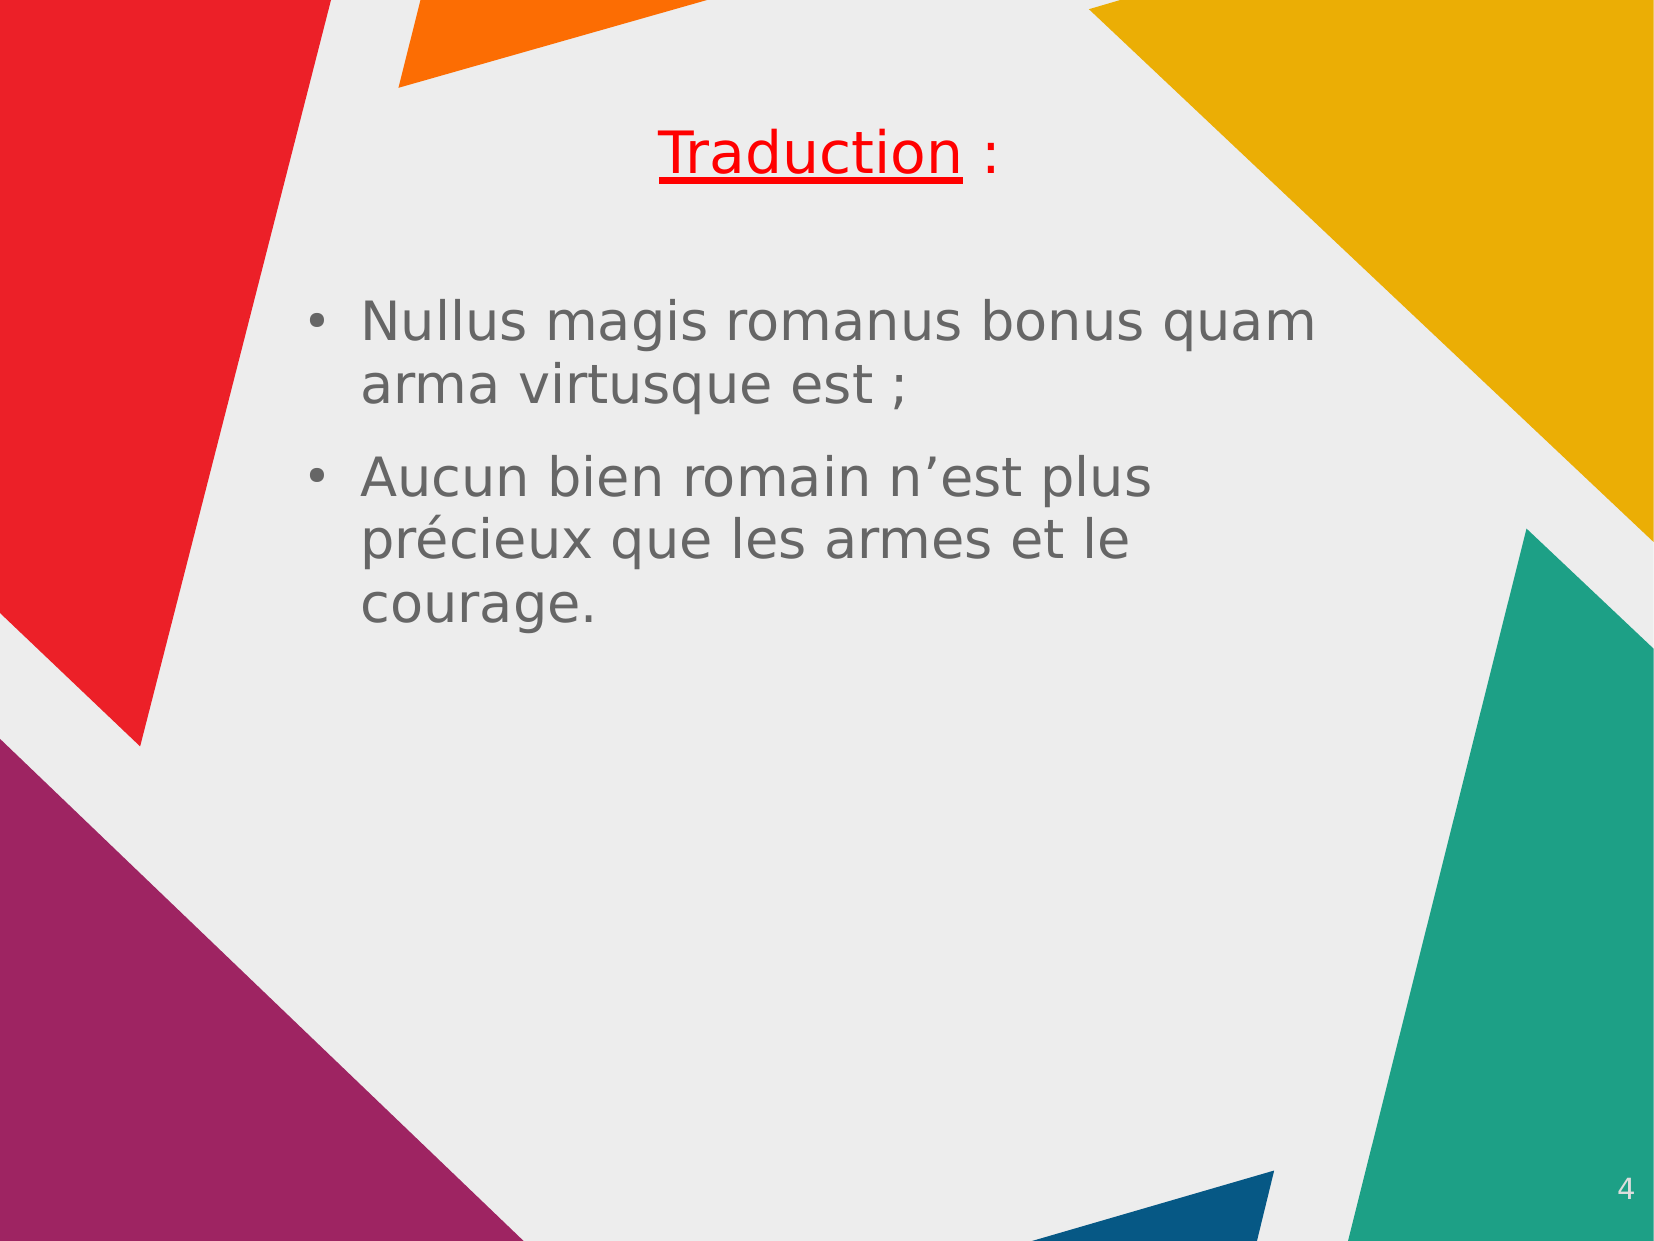

# Traduction :
Nullus magis romanus bonus quam arma virtusque est ;
Aucun bien romain n’est plus précieux que les armes et le courage.
4